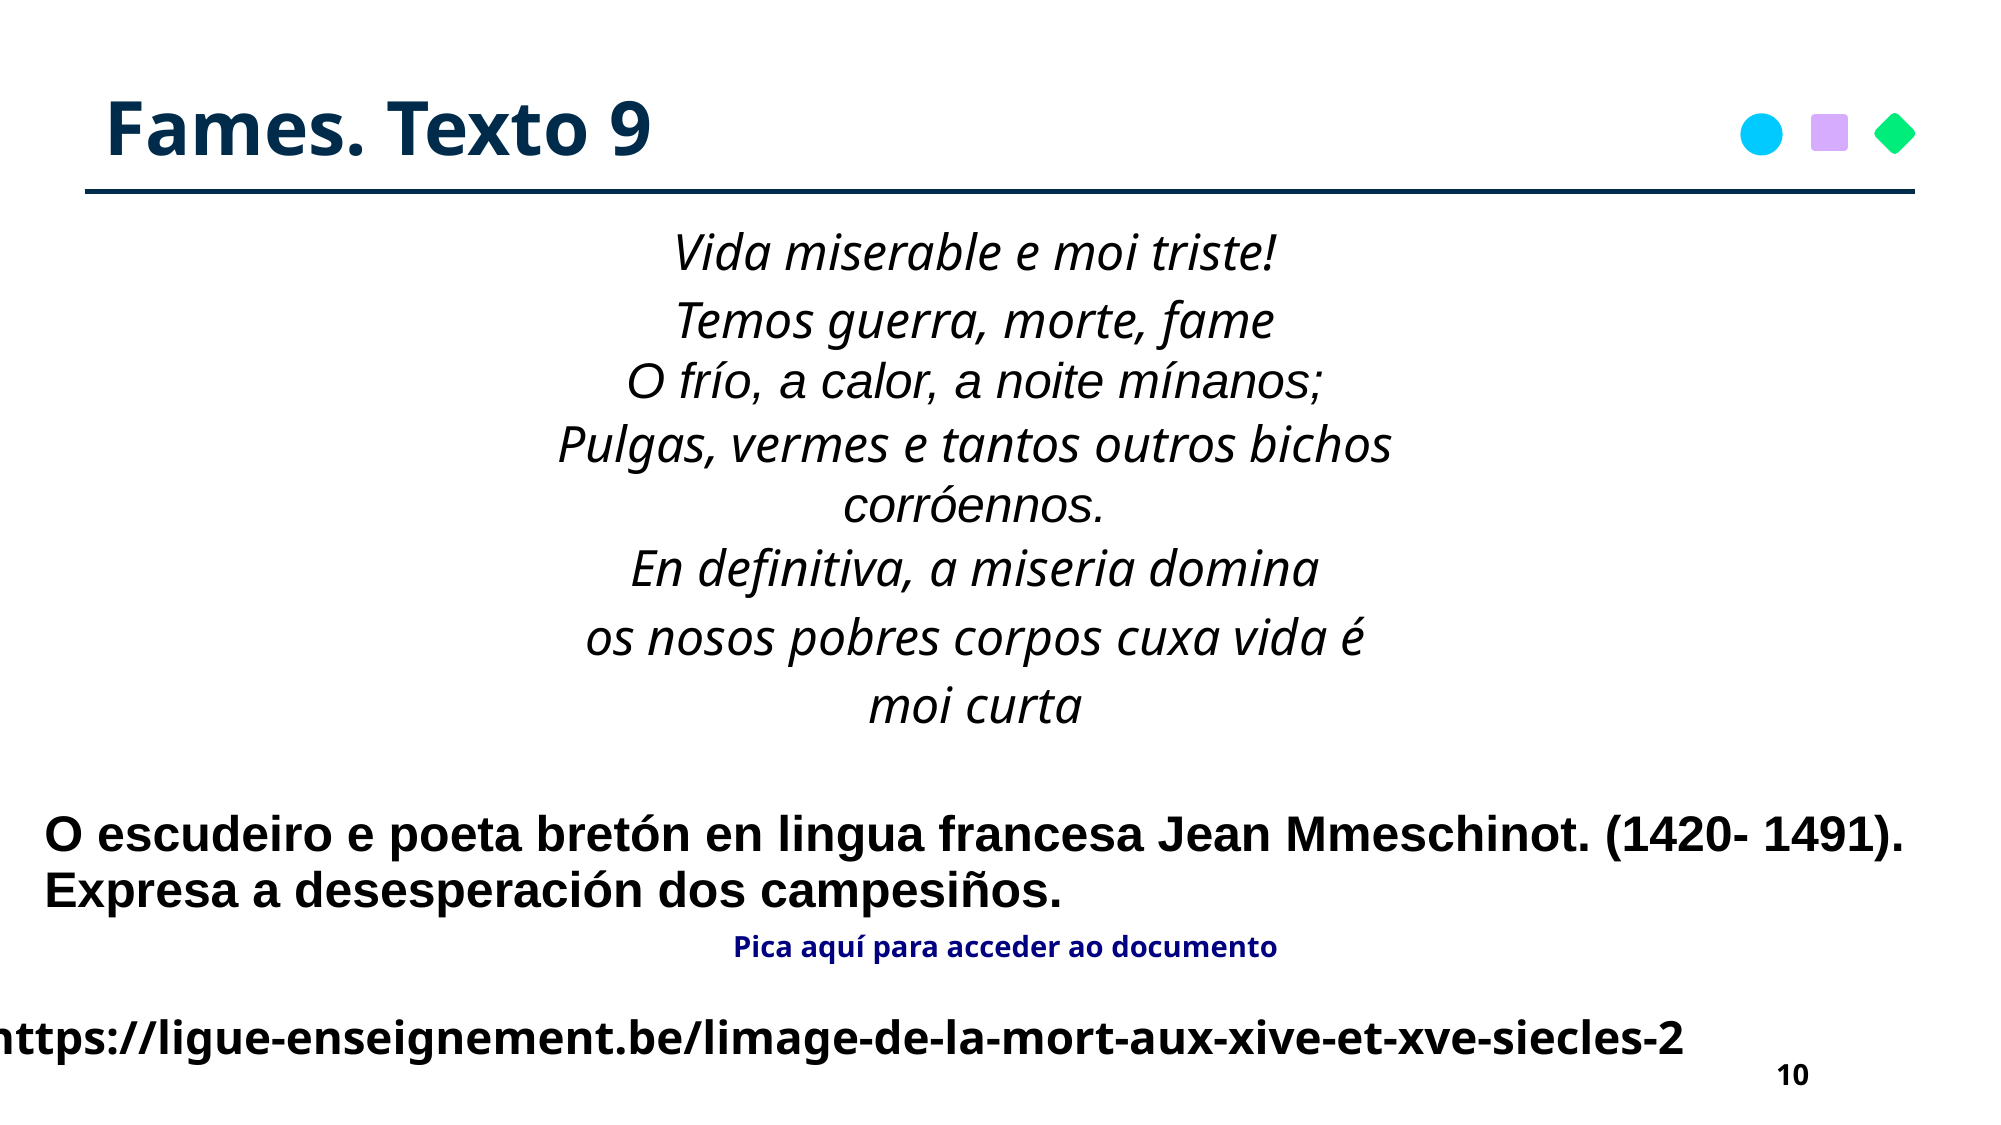

# Fames. Texto 9
Vida miserable e moi triste!
Temos guerra, morte, fame
O frío, a calor, a noite mínanos;
Pulgas, vermes e tantos outros bichos
corróennos.
En definitiva, a miseria domina
os nosos pobres corpos cuxa vida é
moi curta
O escudeiro e poeta bretón en lingua francesa Jean Mmeschinot. (1420- 1491).
Expresa a desesperación dos campesiños.
Pica aquí para acceder ao documento
https://ligue-enseignement.be/limage-de-la-mort-aux-xive-et-xve-siecles-2